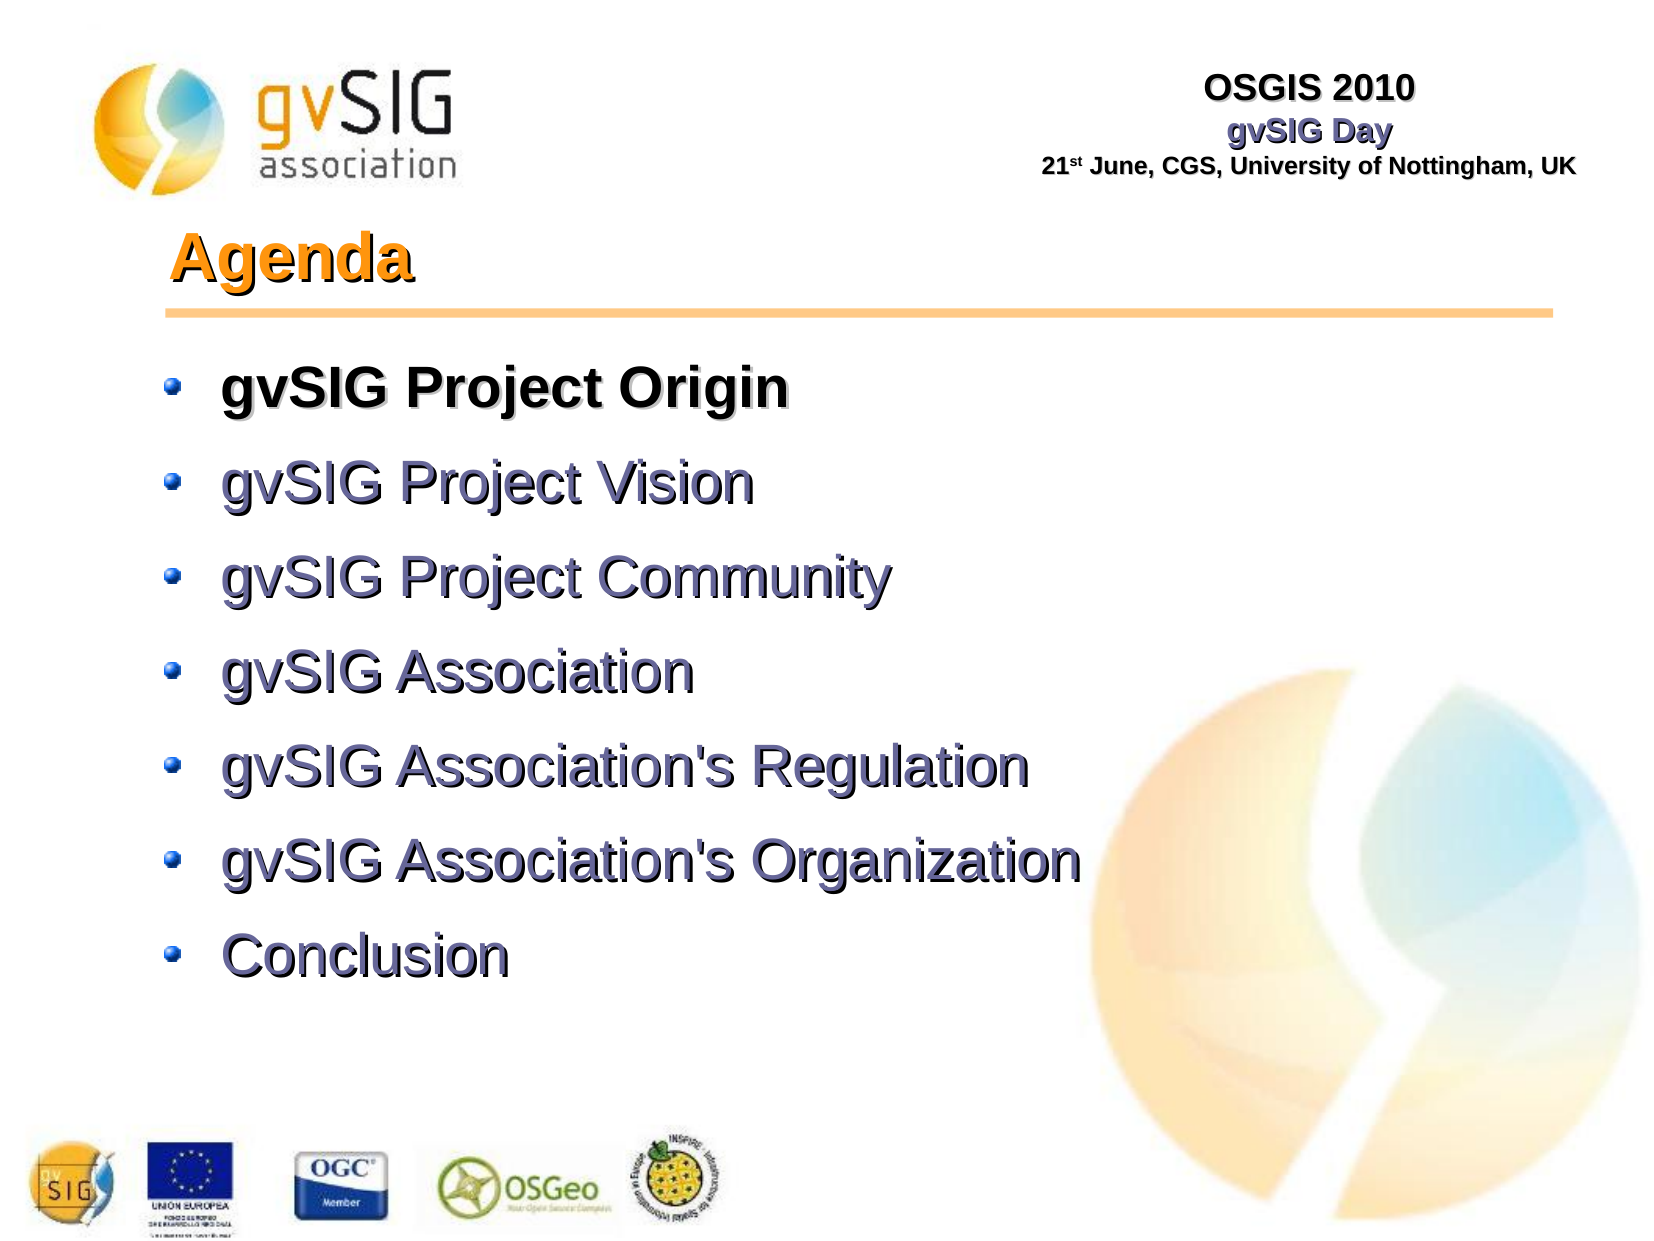

Agenda
# gvSIG Project Origin
gvSIG Project Vision
gvSIG Project Community
gvSIG Association
gvSIG Association's Regulation
gvSIG Association's Organization
Conclusion